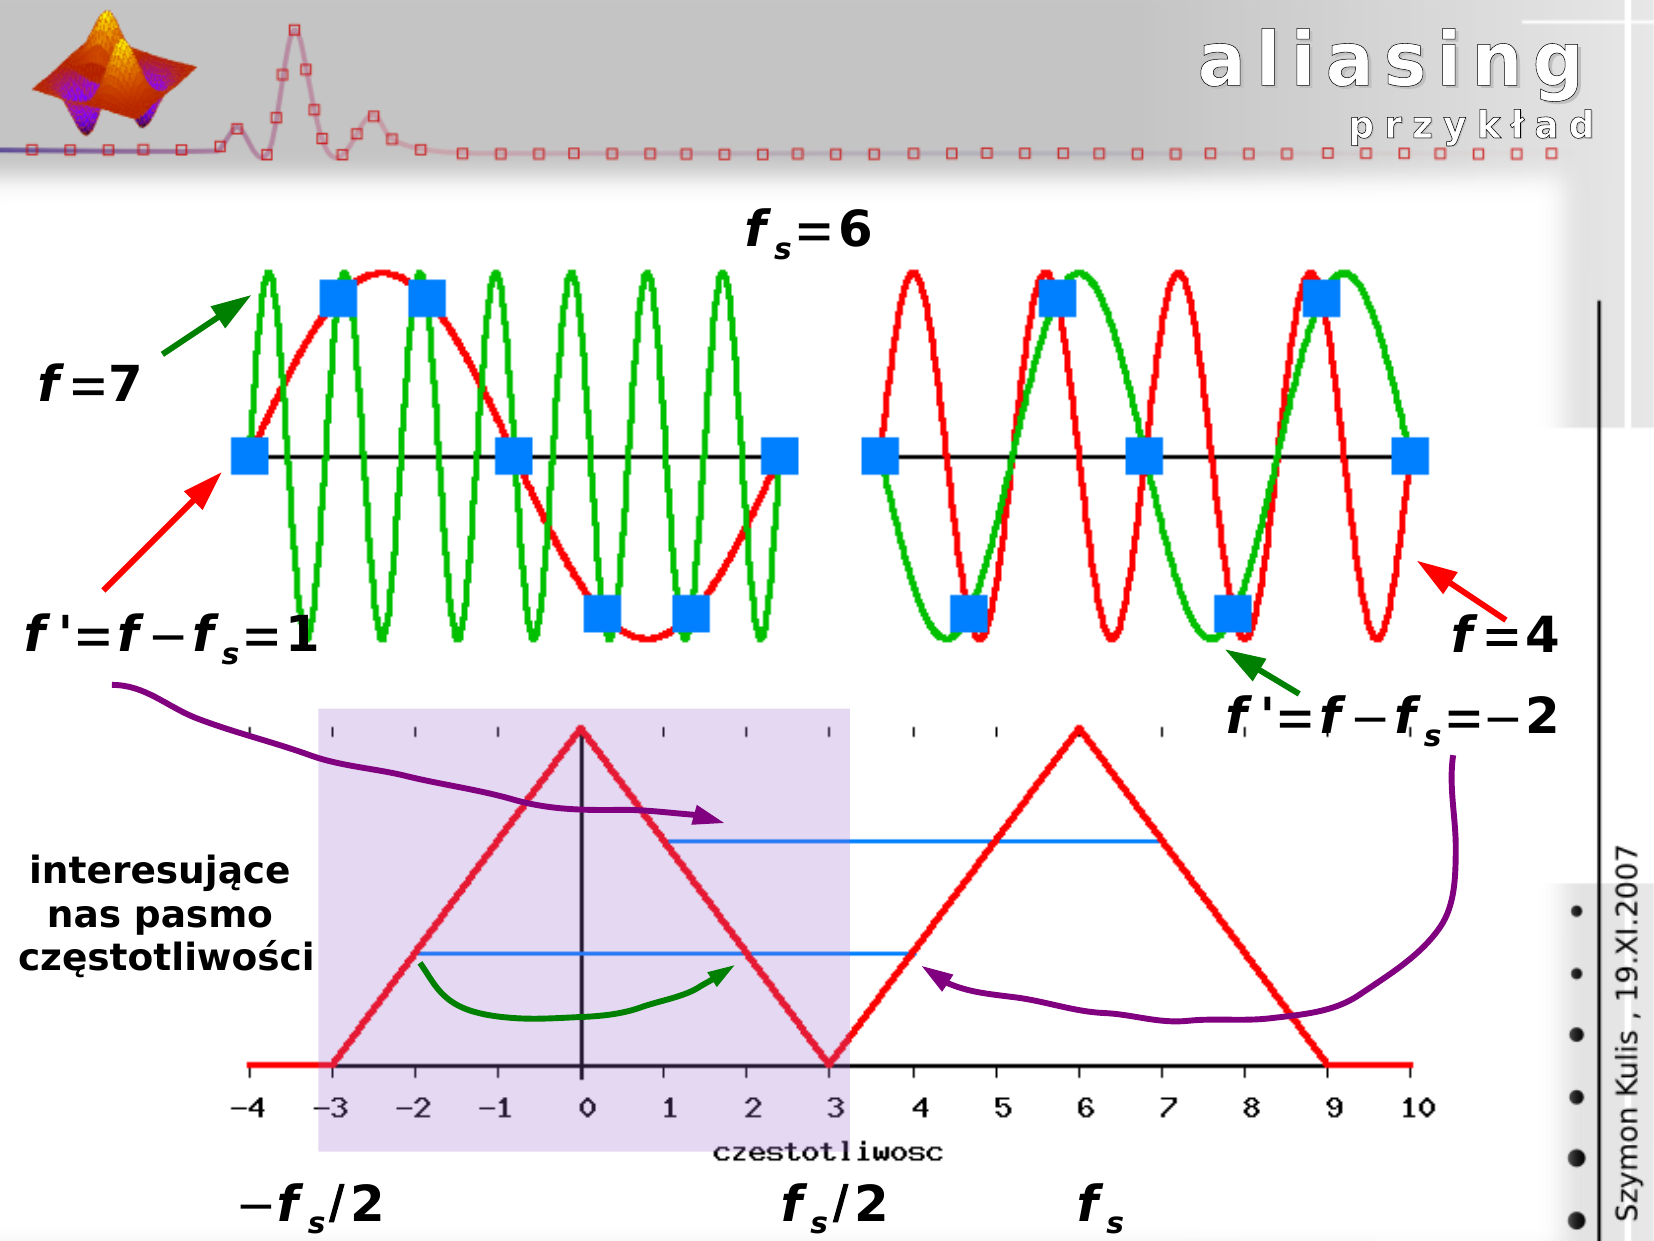

# aliasing przykład
interesujące
nas pasmo
częstotliwości